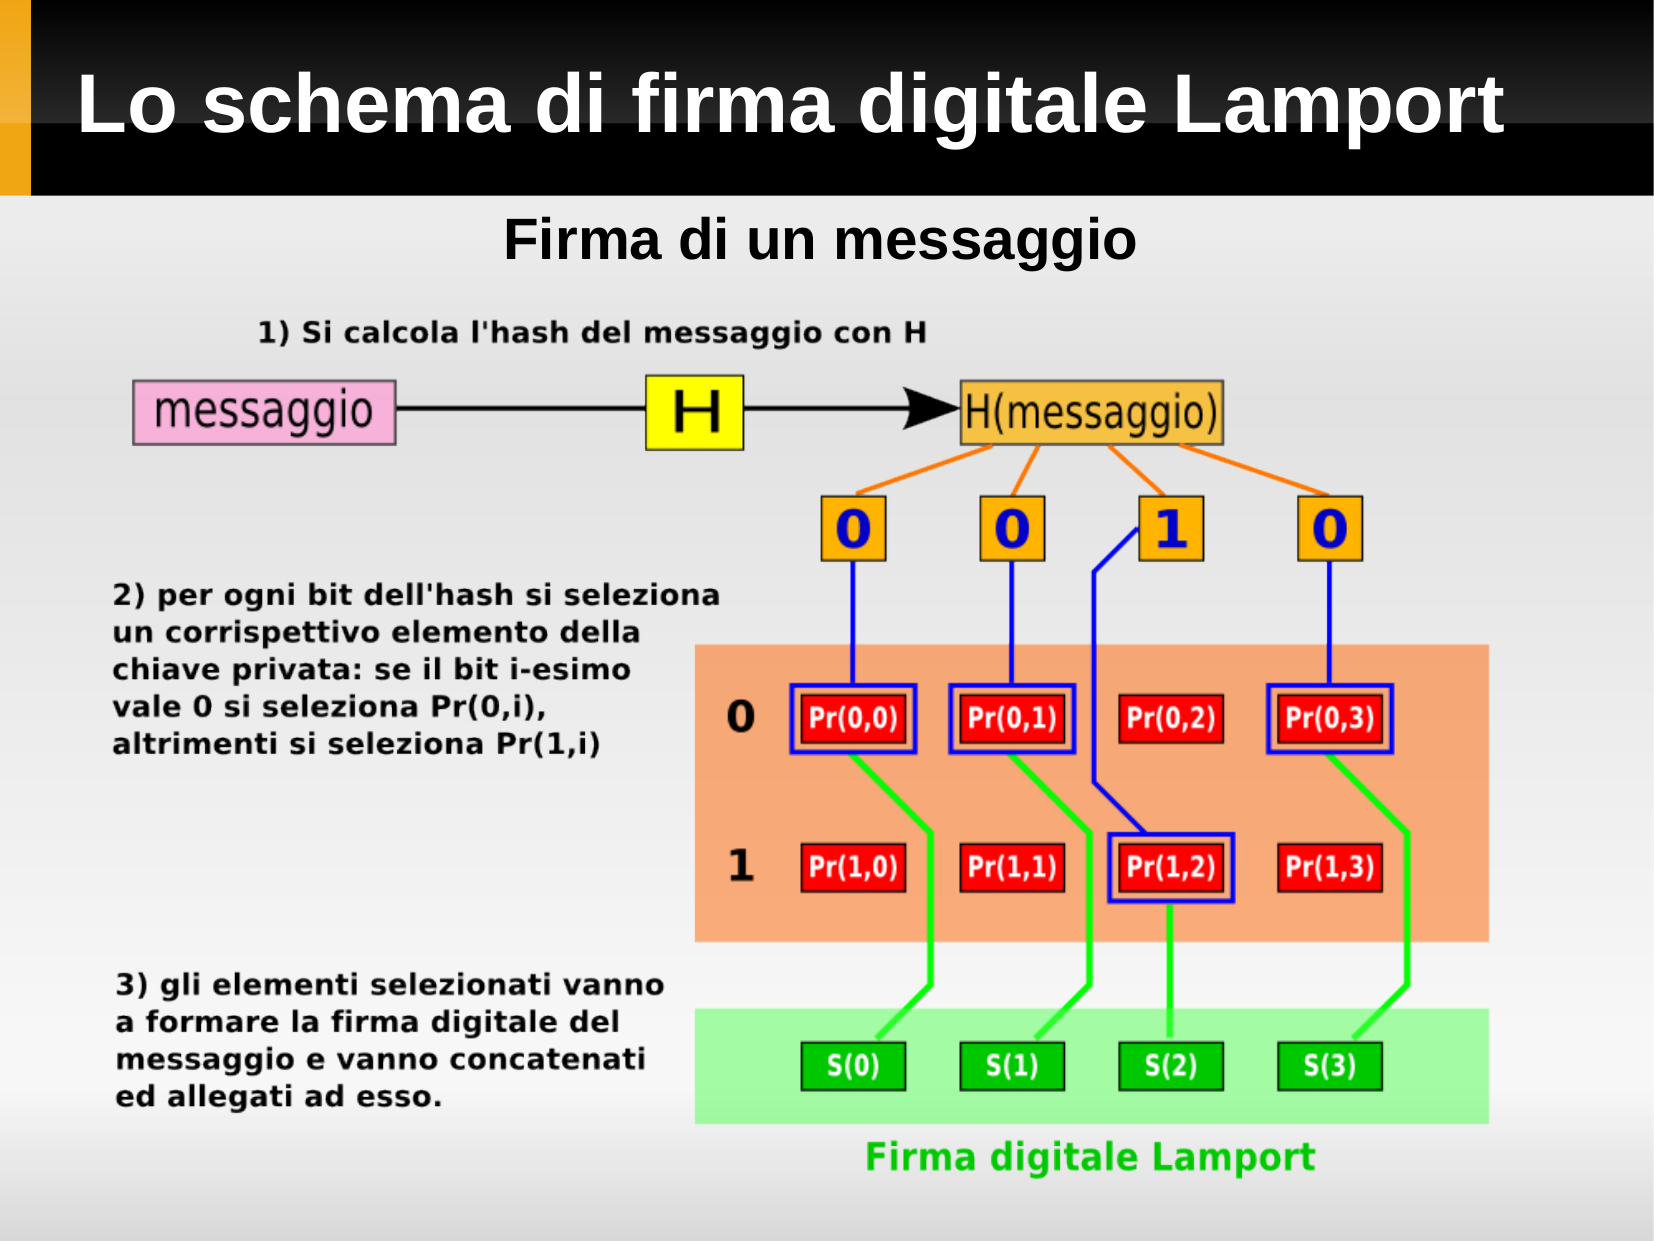

# Lo schema di firma digitale Lamport
Firma di un messaggio